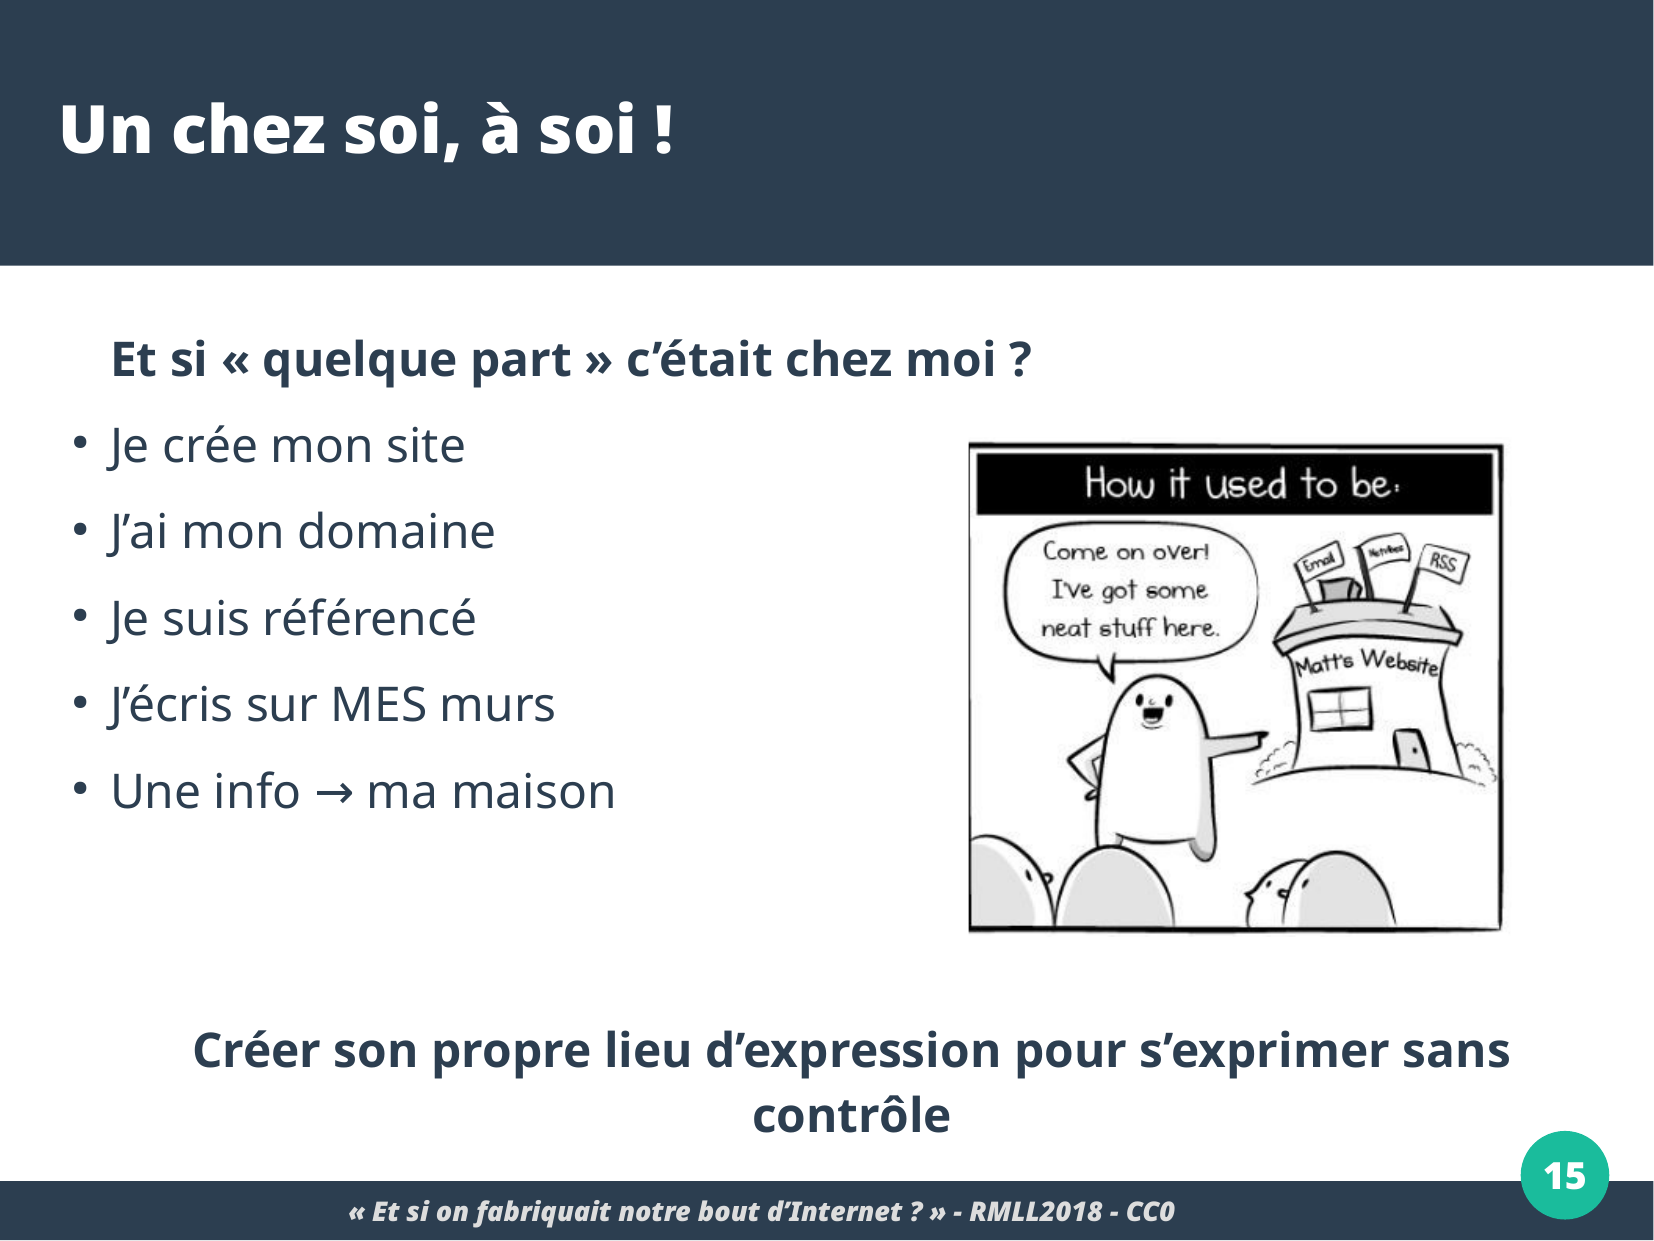

# Un chez soi, à soi !
Et si « quelque part » c’était chez moi ?
Je crée mon site
J’ai mon domaine
Je suis référencé
J’écris sur MES murs
Une info → ma maison
Créer son propre lieu d’expression pour s’exprimer sans contrôle
15
« Et si on fabriquait notre bout d’Internet ? » - RMLL2018 - CC0